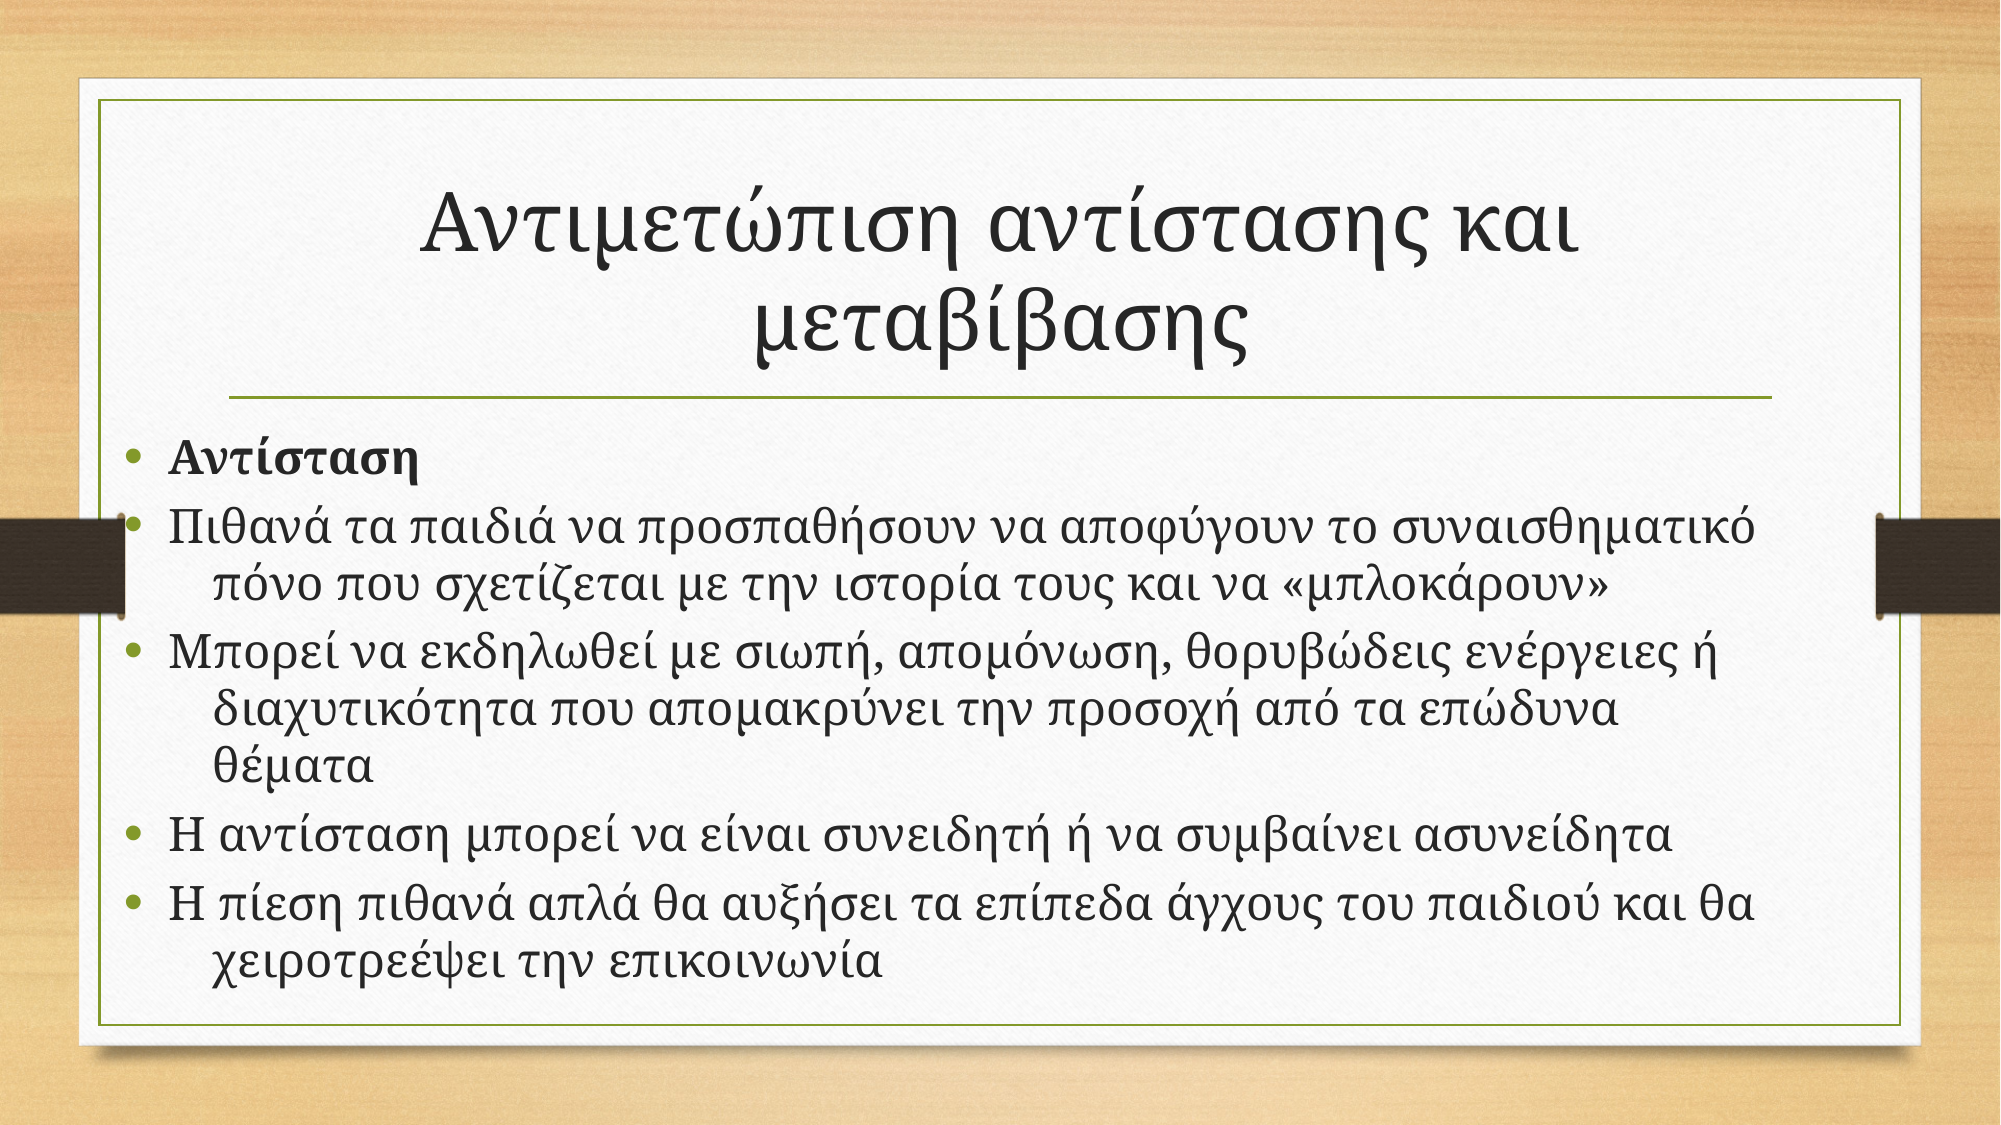

# Αντιμετώπιση αντίστασης και μεταβίβασης
Αντίσταση
Πιθανά τα παιδιά να προσπαθήσουν να αποφύγουν το συναισθηματικό πόνο που σχετίζεται με την ιστορία τους και να «μπλοκάρουν»
Μπορεί να εκδηλωθεί με σιωπή, απομόνωση, θορυβώδεις ενέργειες ή διαχυτικότητα που απομακρύνει την προσοχή από τα επώδυνα θέματα
Η αντίσταση μπορεί να είναι συνειδητή ή να συμβαίνει ασυνείδητα
Η πίεση πιθανά απλά θα αυξήσει τα επίπεδα άγχους του παιδιού και θα χειροτρεέψει την επικοινωνία